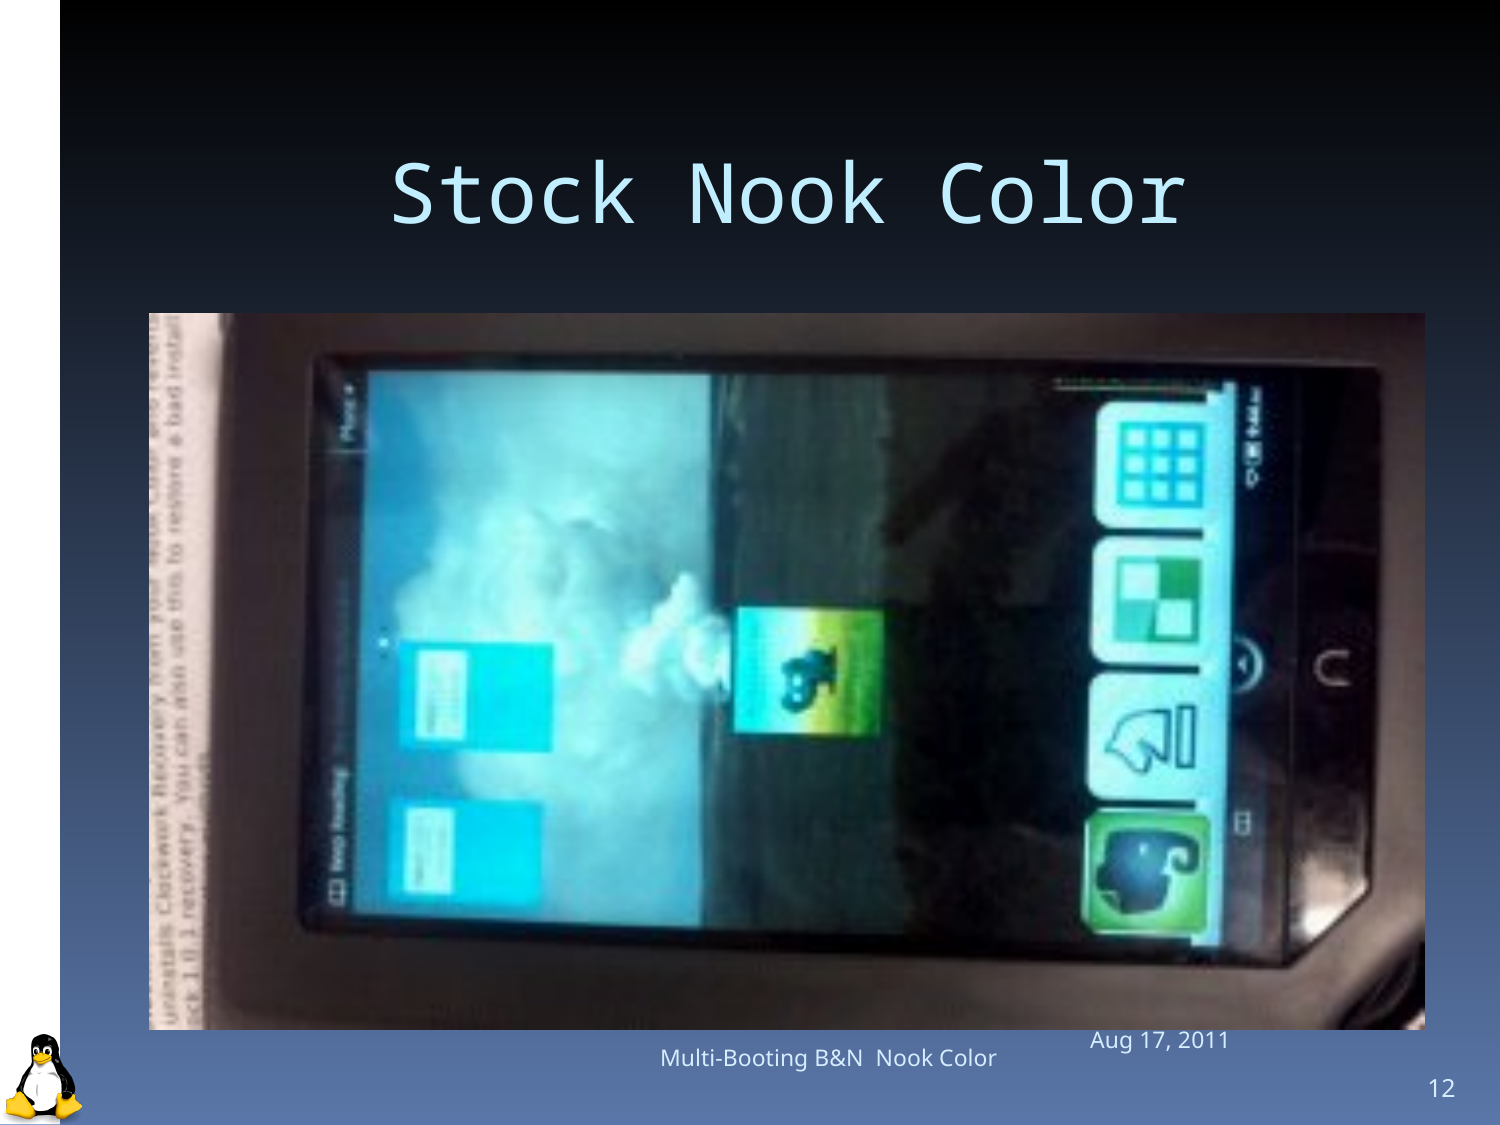

# Stock Nook Color
Feb 20, 2009
12